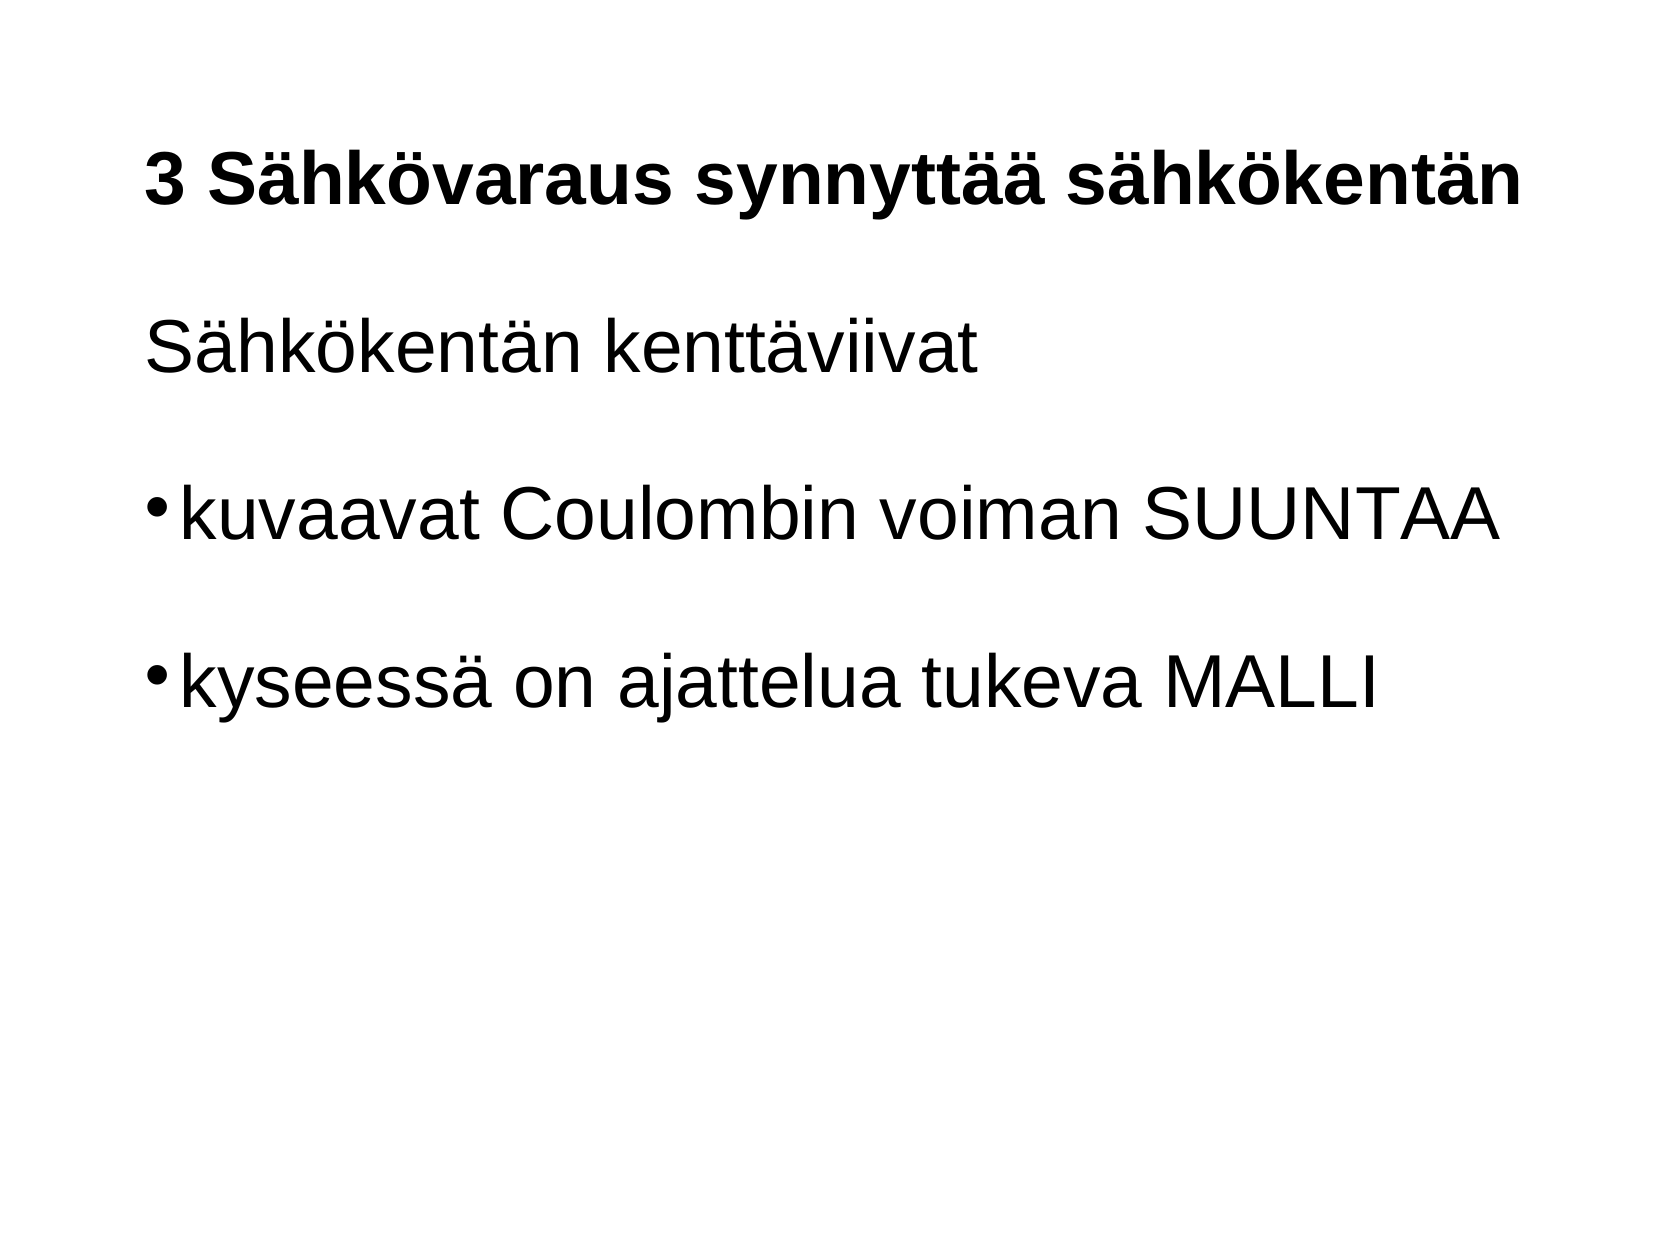

3 Sähkövaraus synnyttää sähkökentän
Sähkökentän kenttäviivat
kuvaavat Coulombin voiman SUUNTAA
kyseessä on ajattelua tukeva MALLI